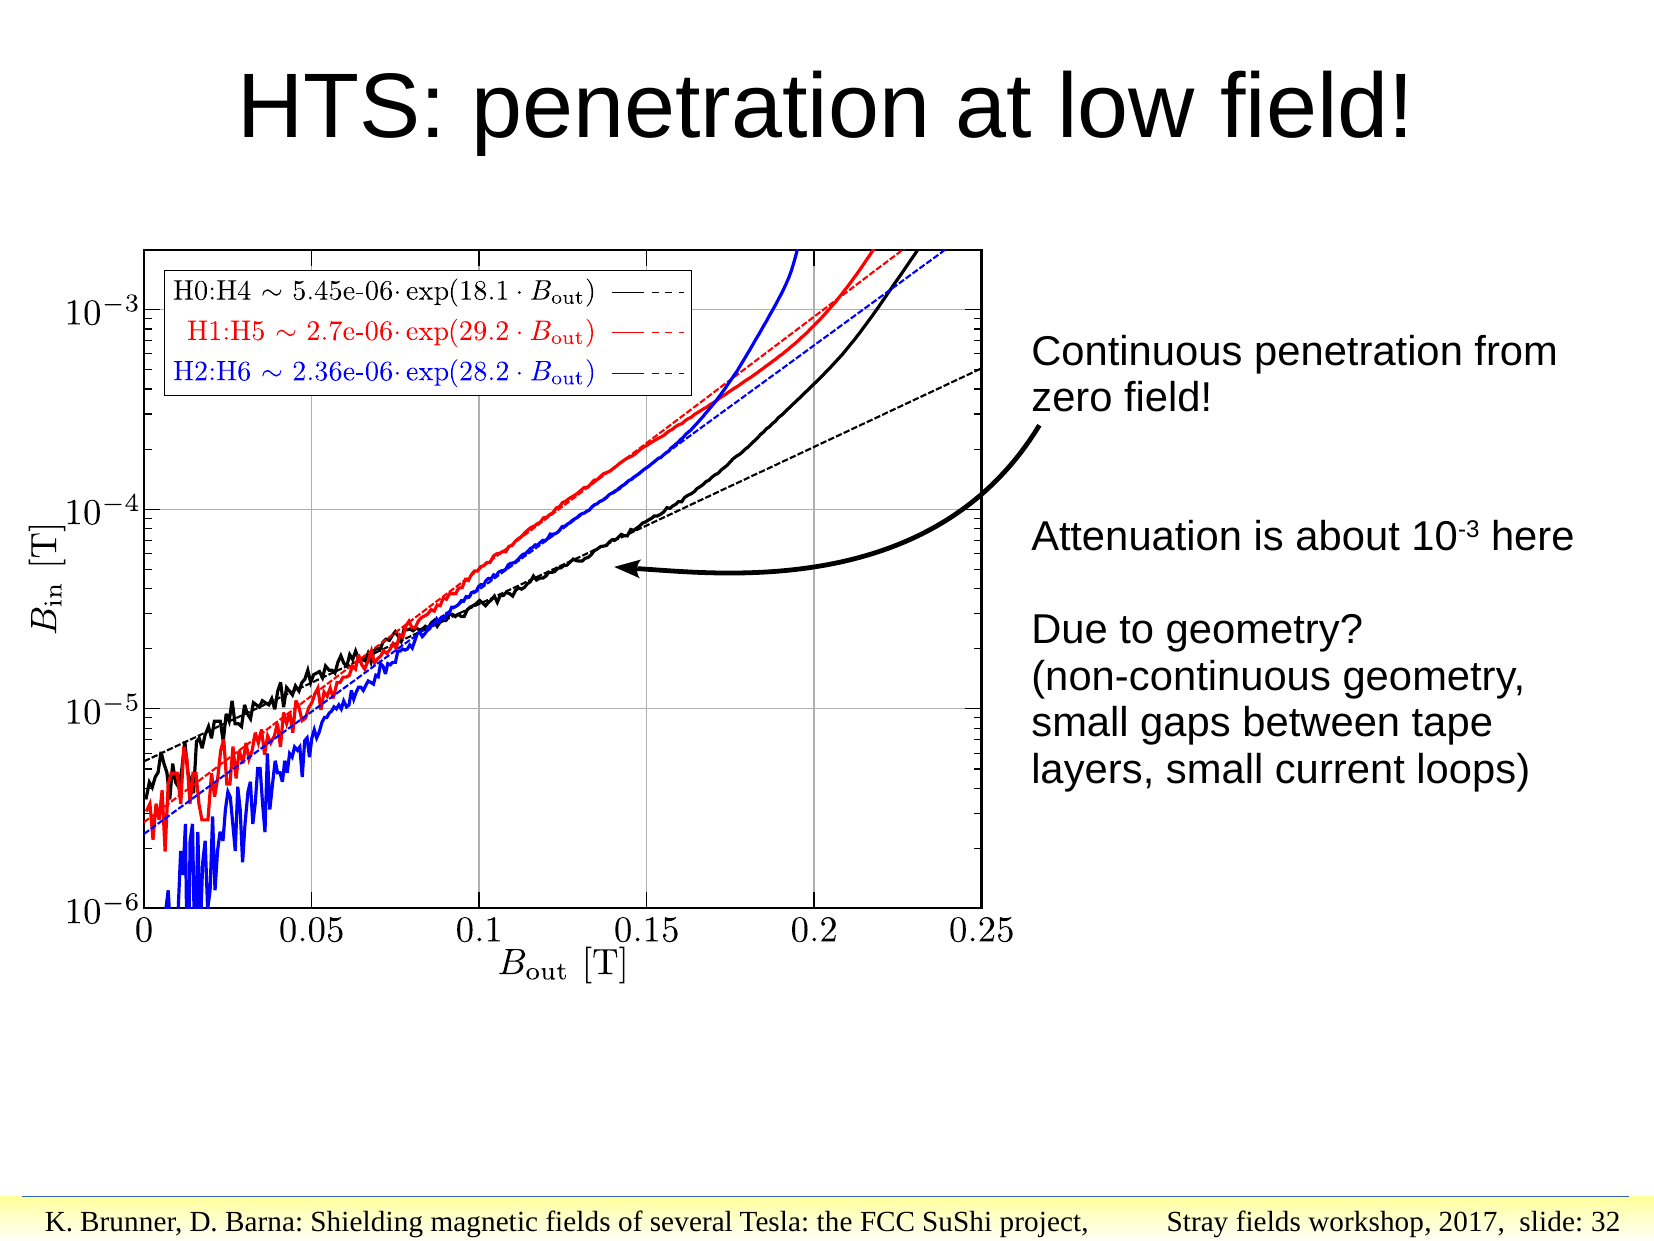

# HTS: penetration at low field!
Continuous penetration from zero field!
Attenuation is about 10-3 here
Due to geometry?
(non-continuous geometry,
small gaps between tape layers, small current loops)